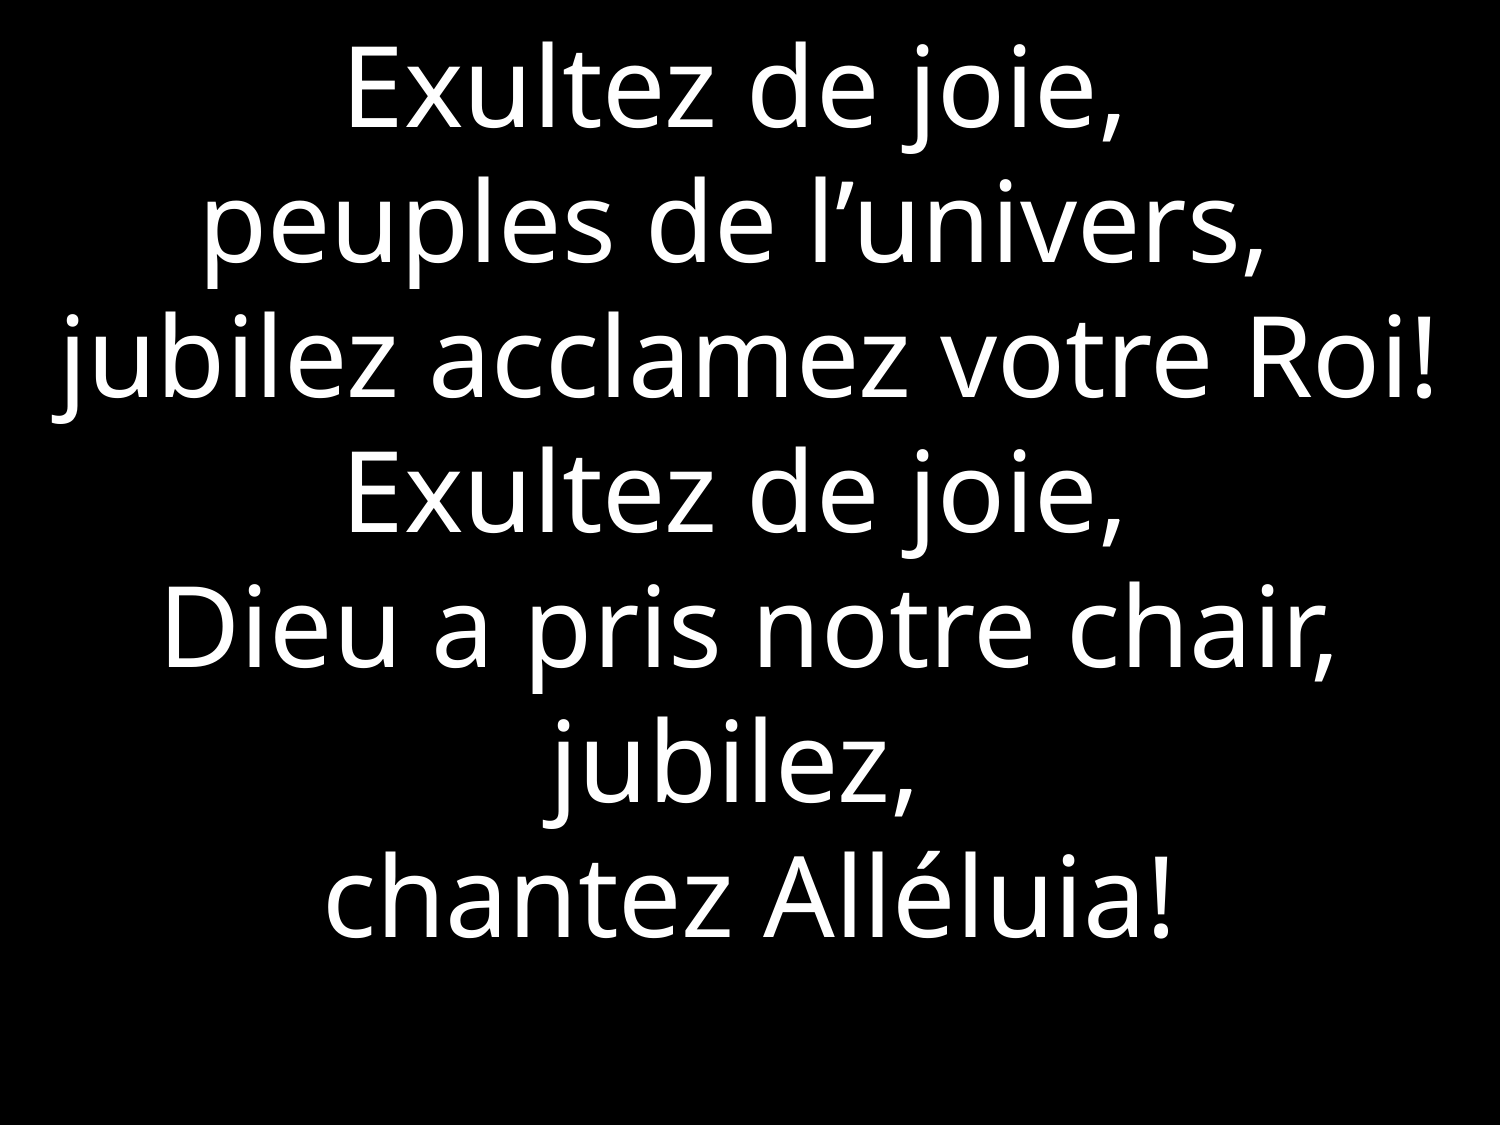

Exultez de joie,
peuples de l’univers,
jubilez acclamez votre Roi! Exultez de joie,
Dieu a pris notre chair, jubilez,
chantez Alléluia!
#